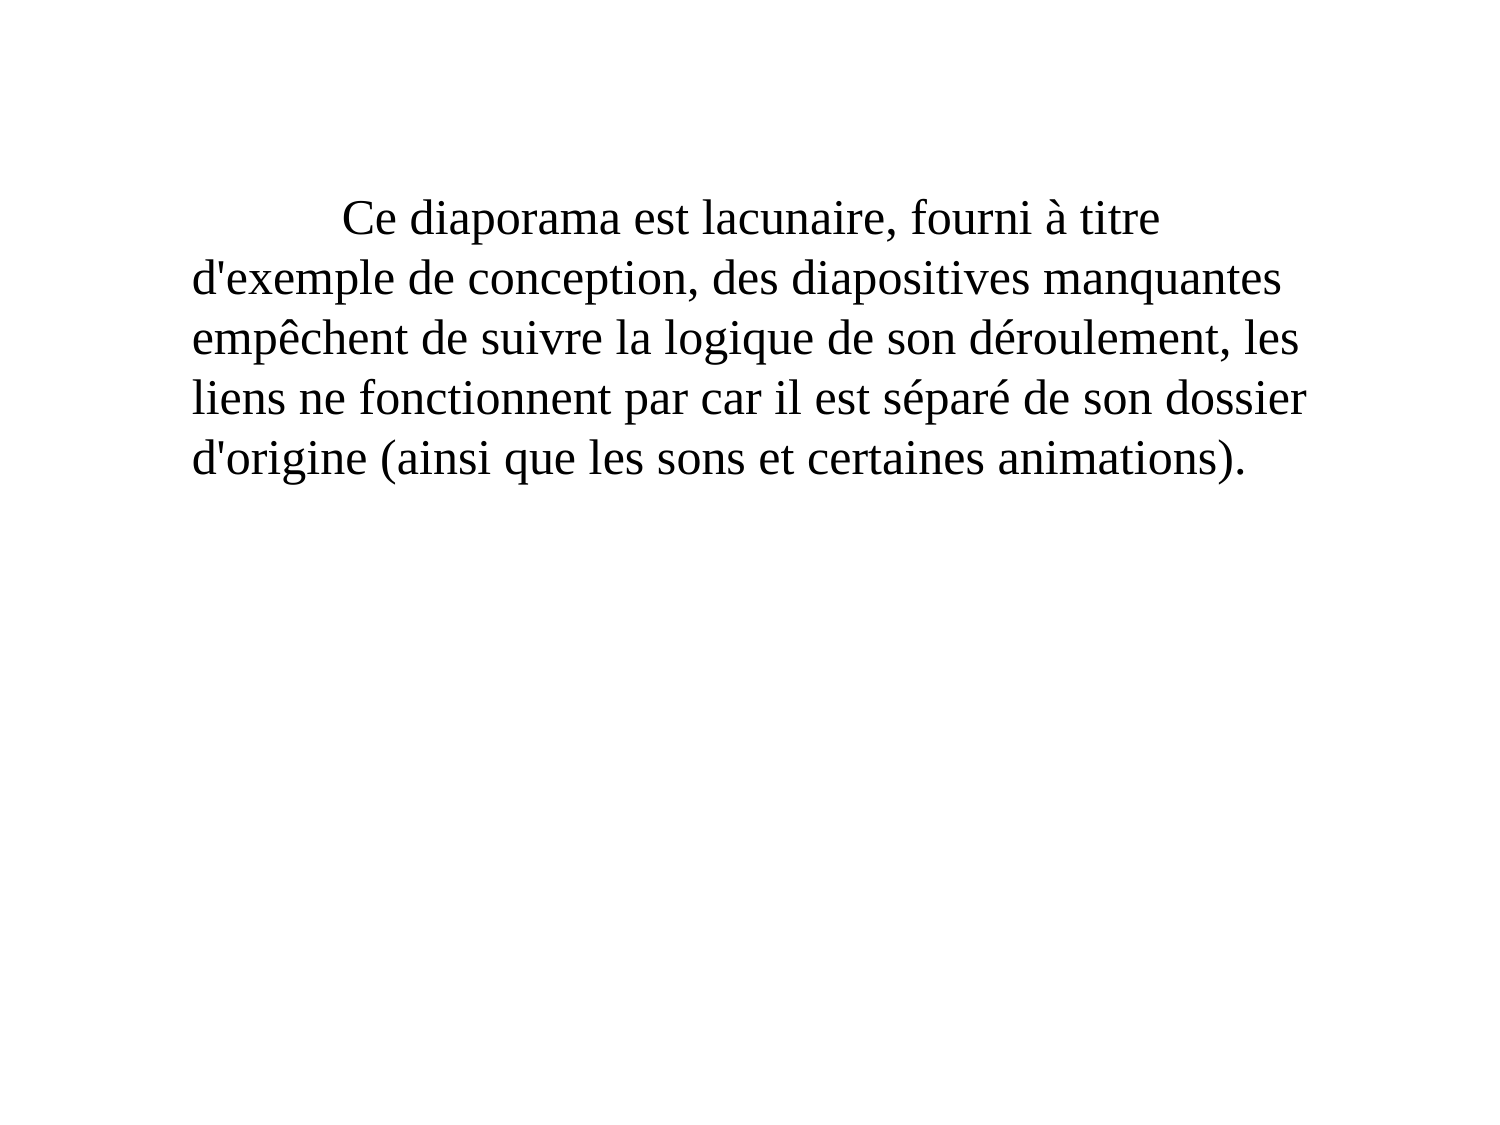

Ce diaporama est lacunaire, fourni à titre d'exemple de conception, des diapositives manquantes empêchent de suivre la logique de son déroulement, les liens ne fonctionnent par car il est séparé de son dossier d'origine (ainsi que les sons et certaines animations).